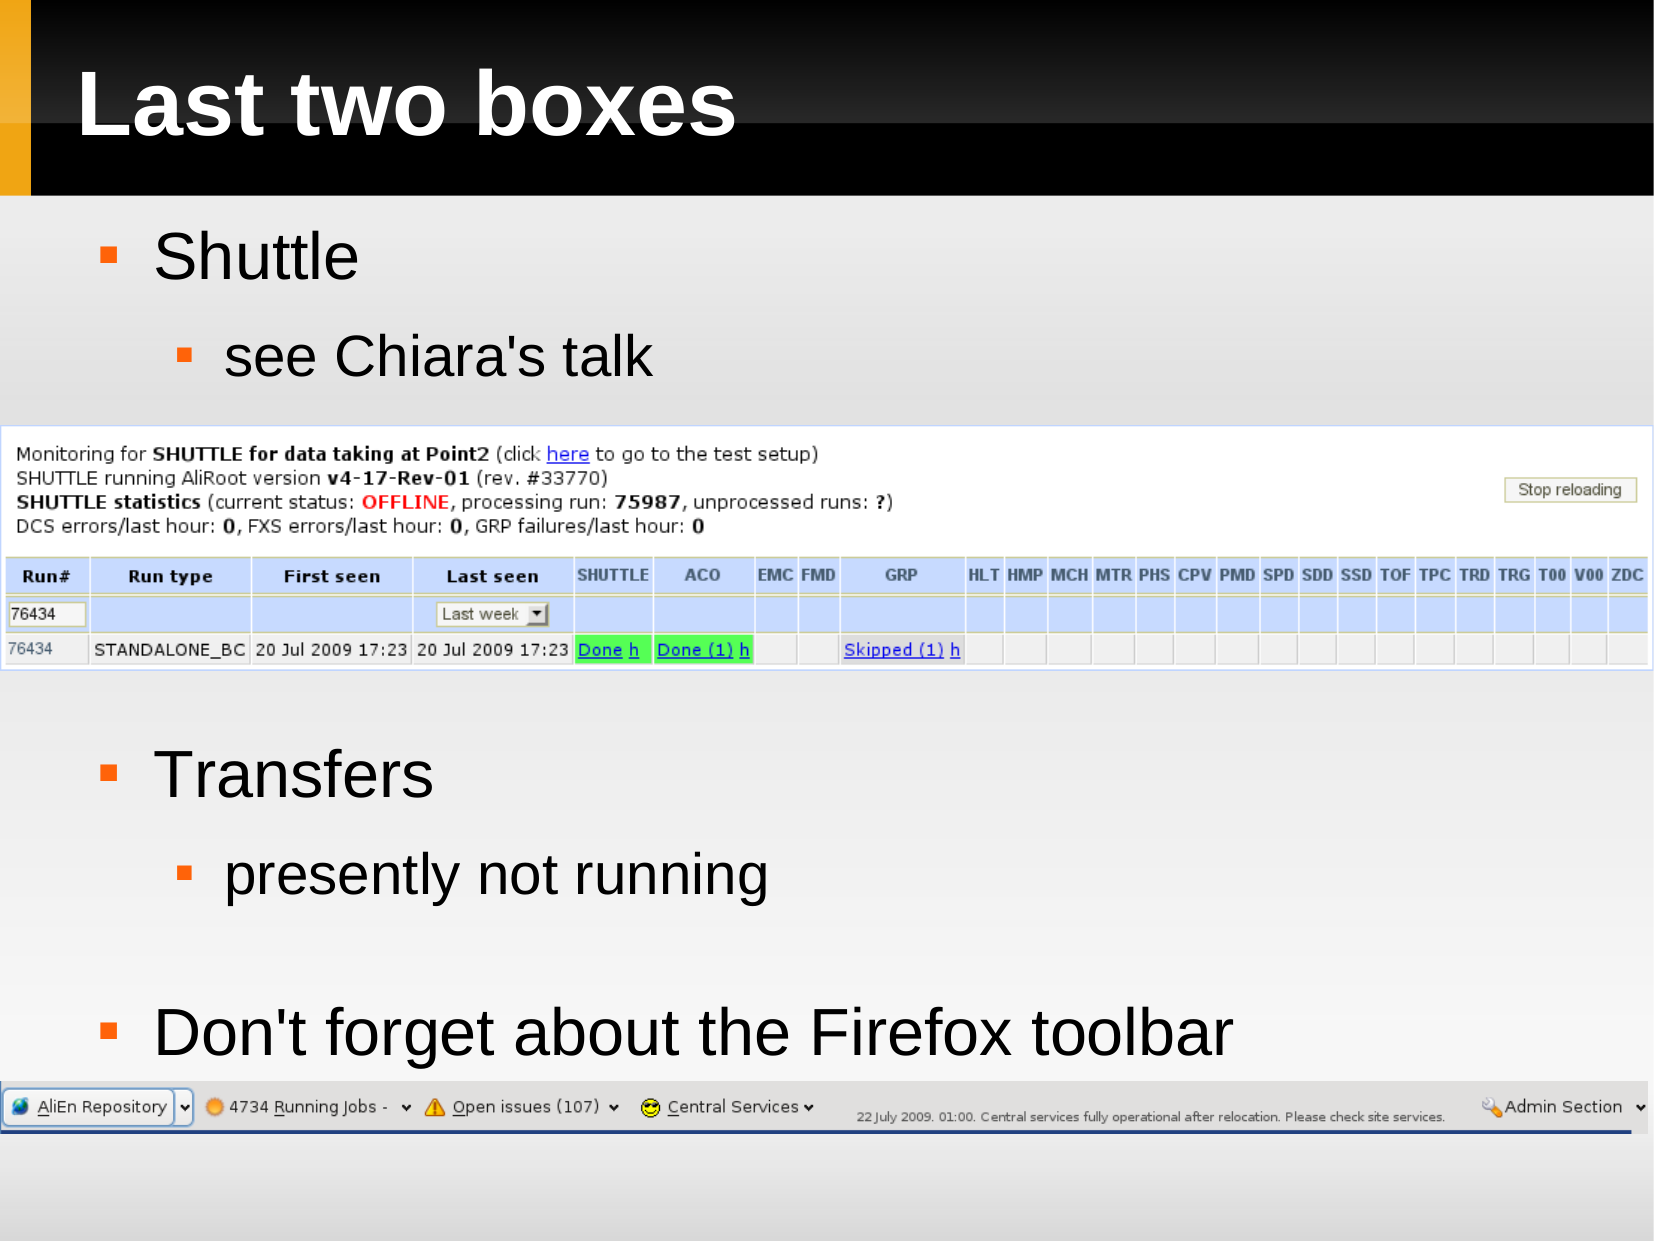

# Last two boxes
Shuttle
see Chiara's talk
Transfers
presently not running
Don't forget about the Firefox toolbar